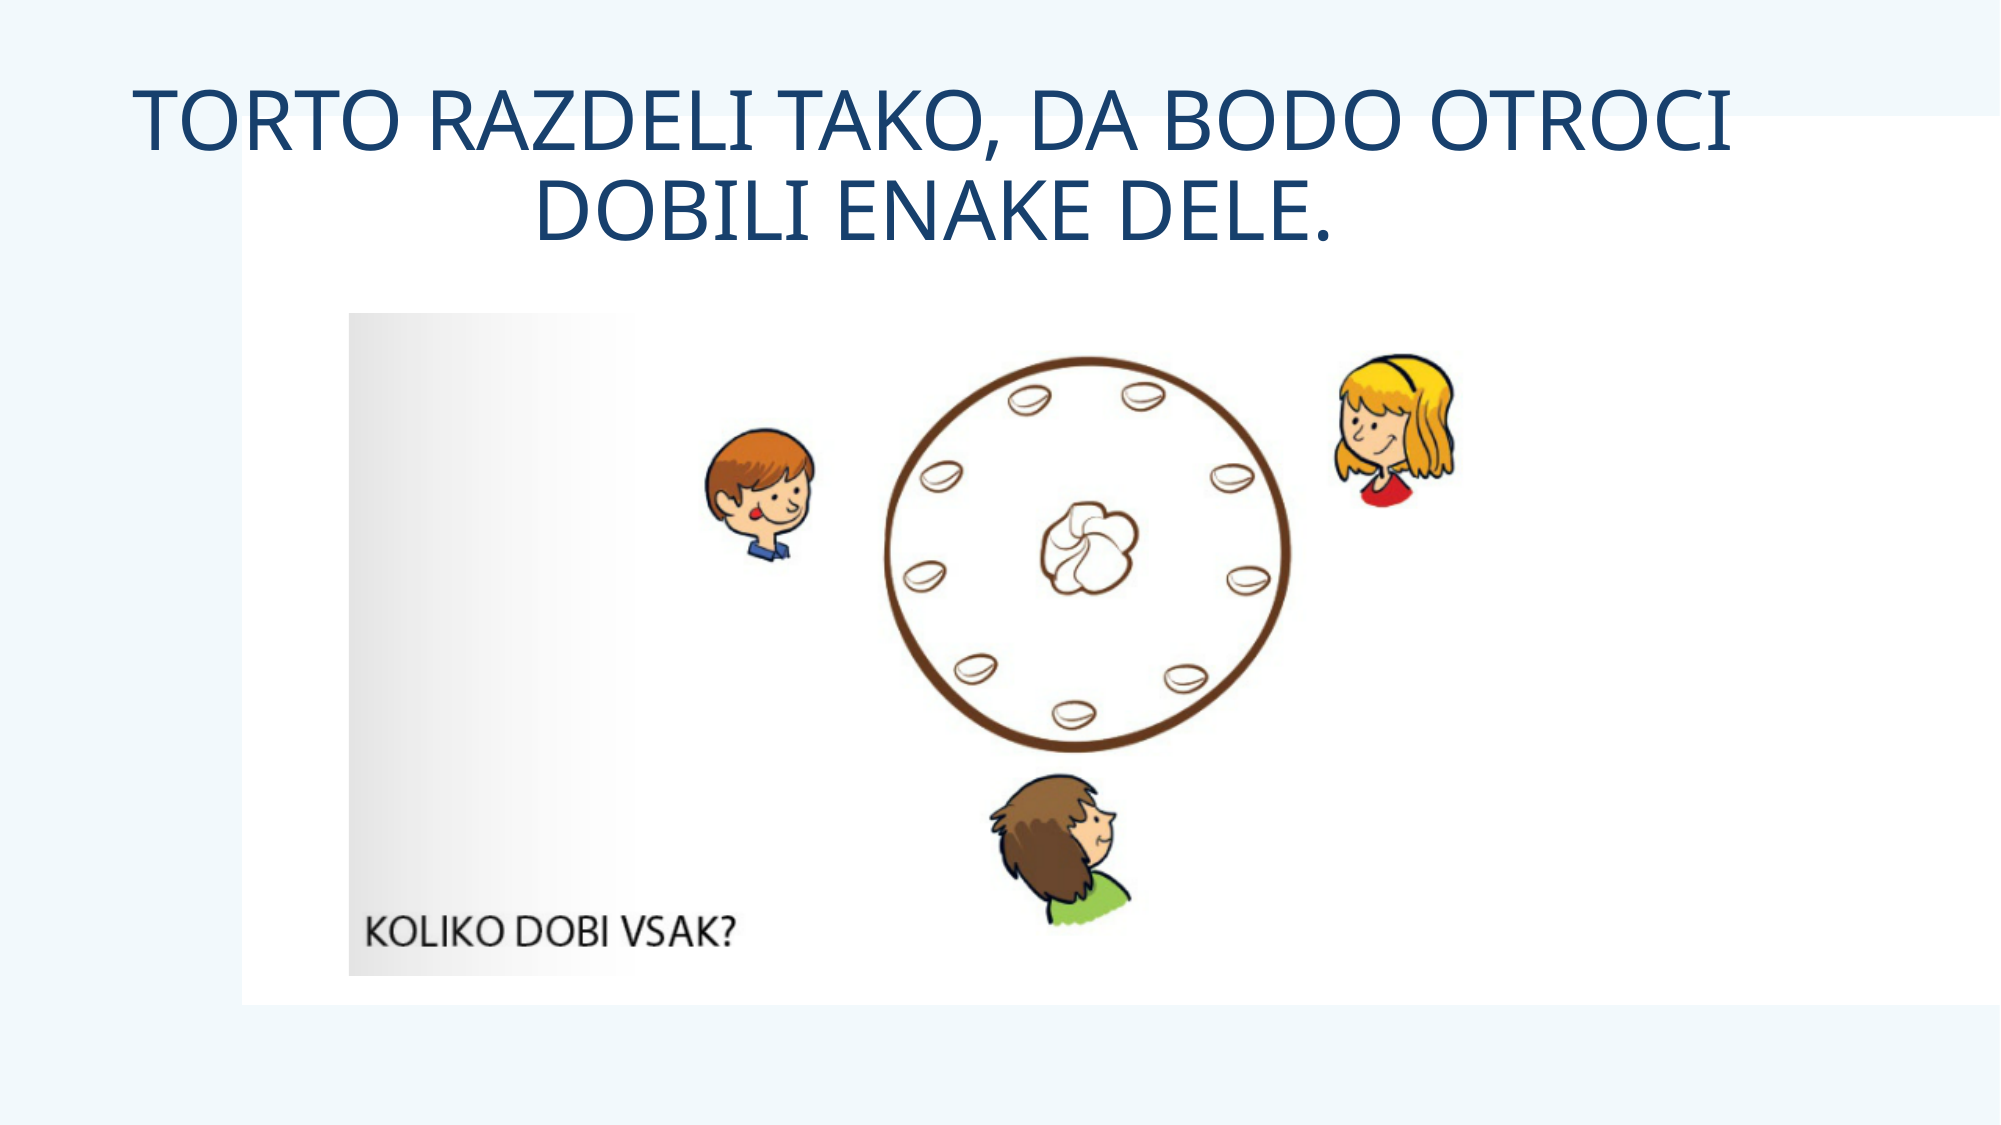

# TORTO RAZDELI TAKO, DA BODO OTROCI DOBILI ENAKE DELE.